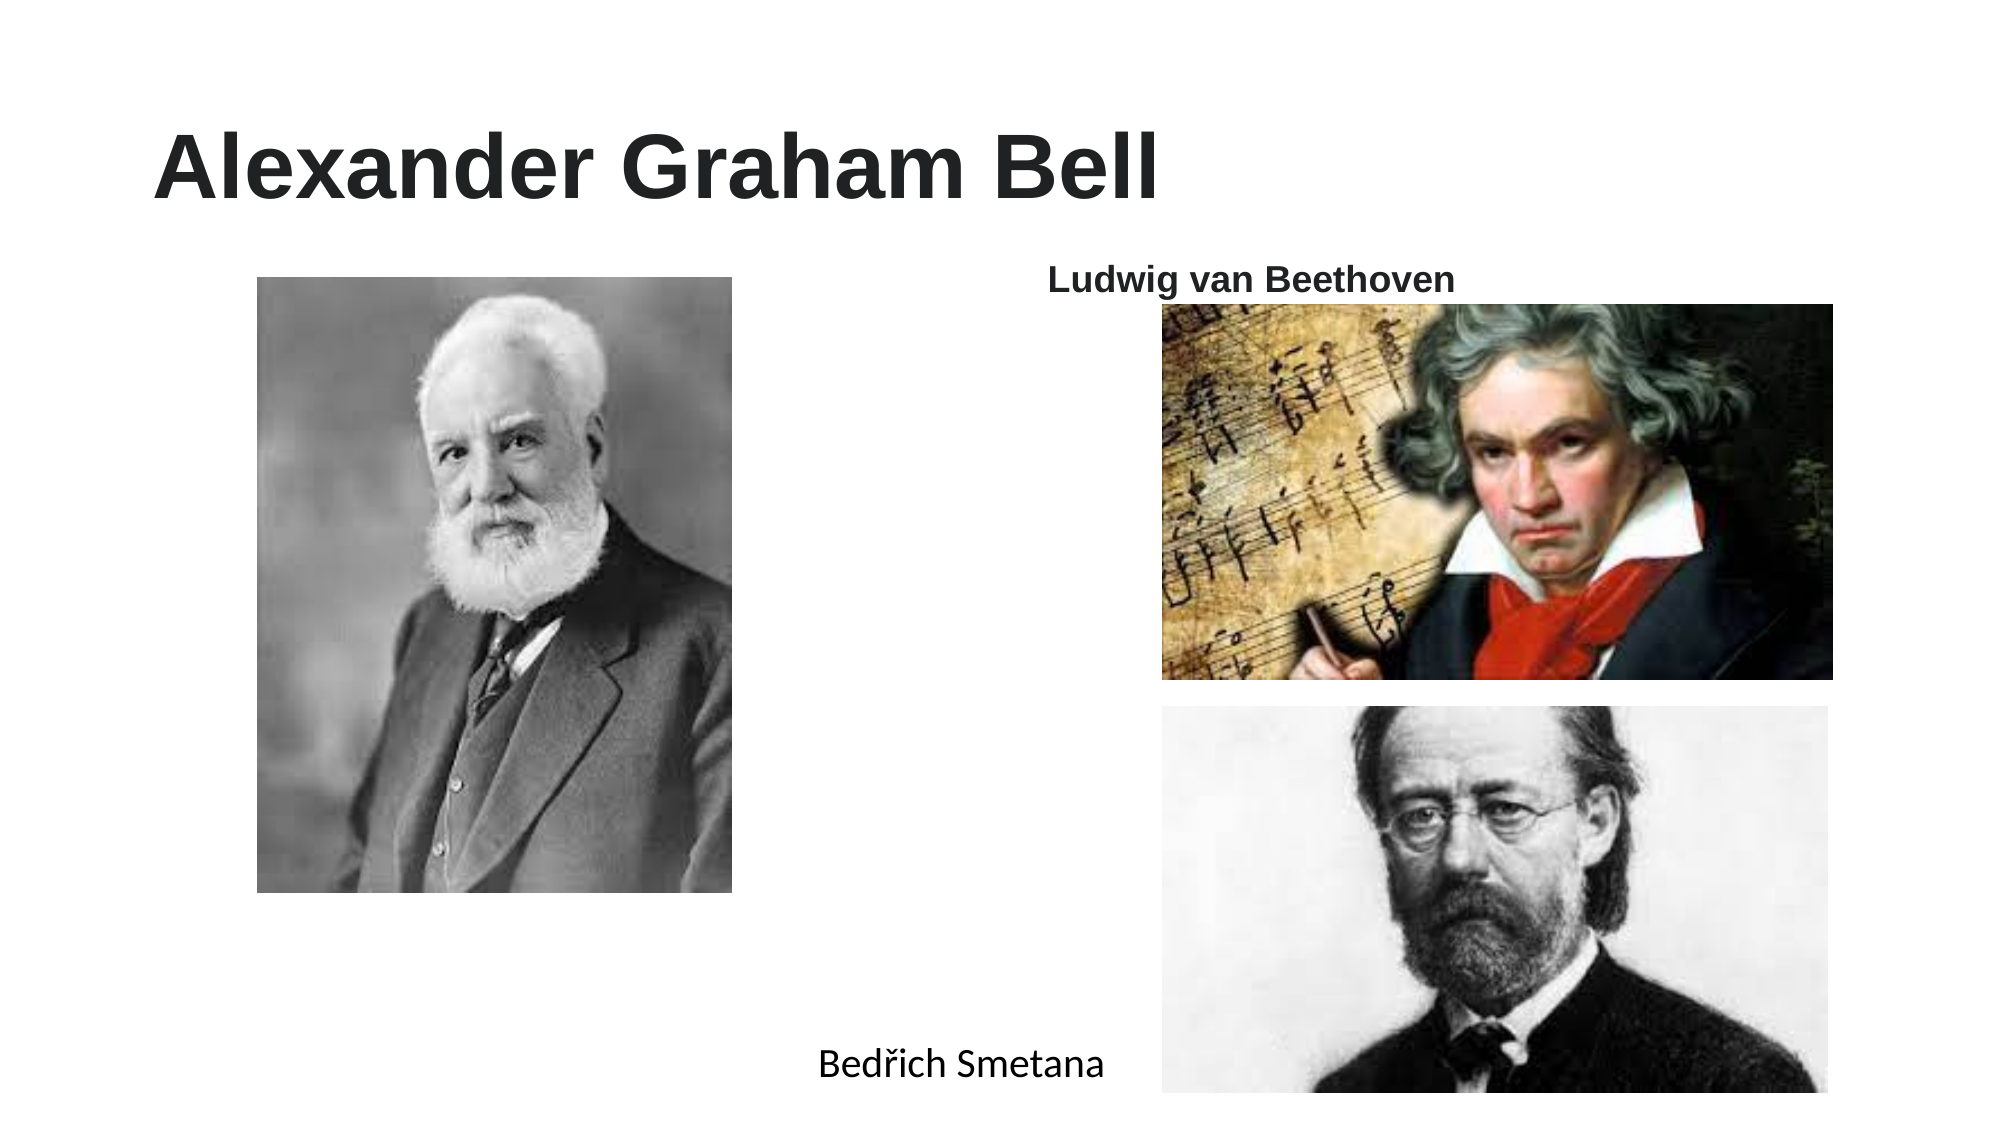

# Alexander Graham Bell
Ludwig van Beethoven
Bedřich Smetana